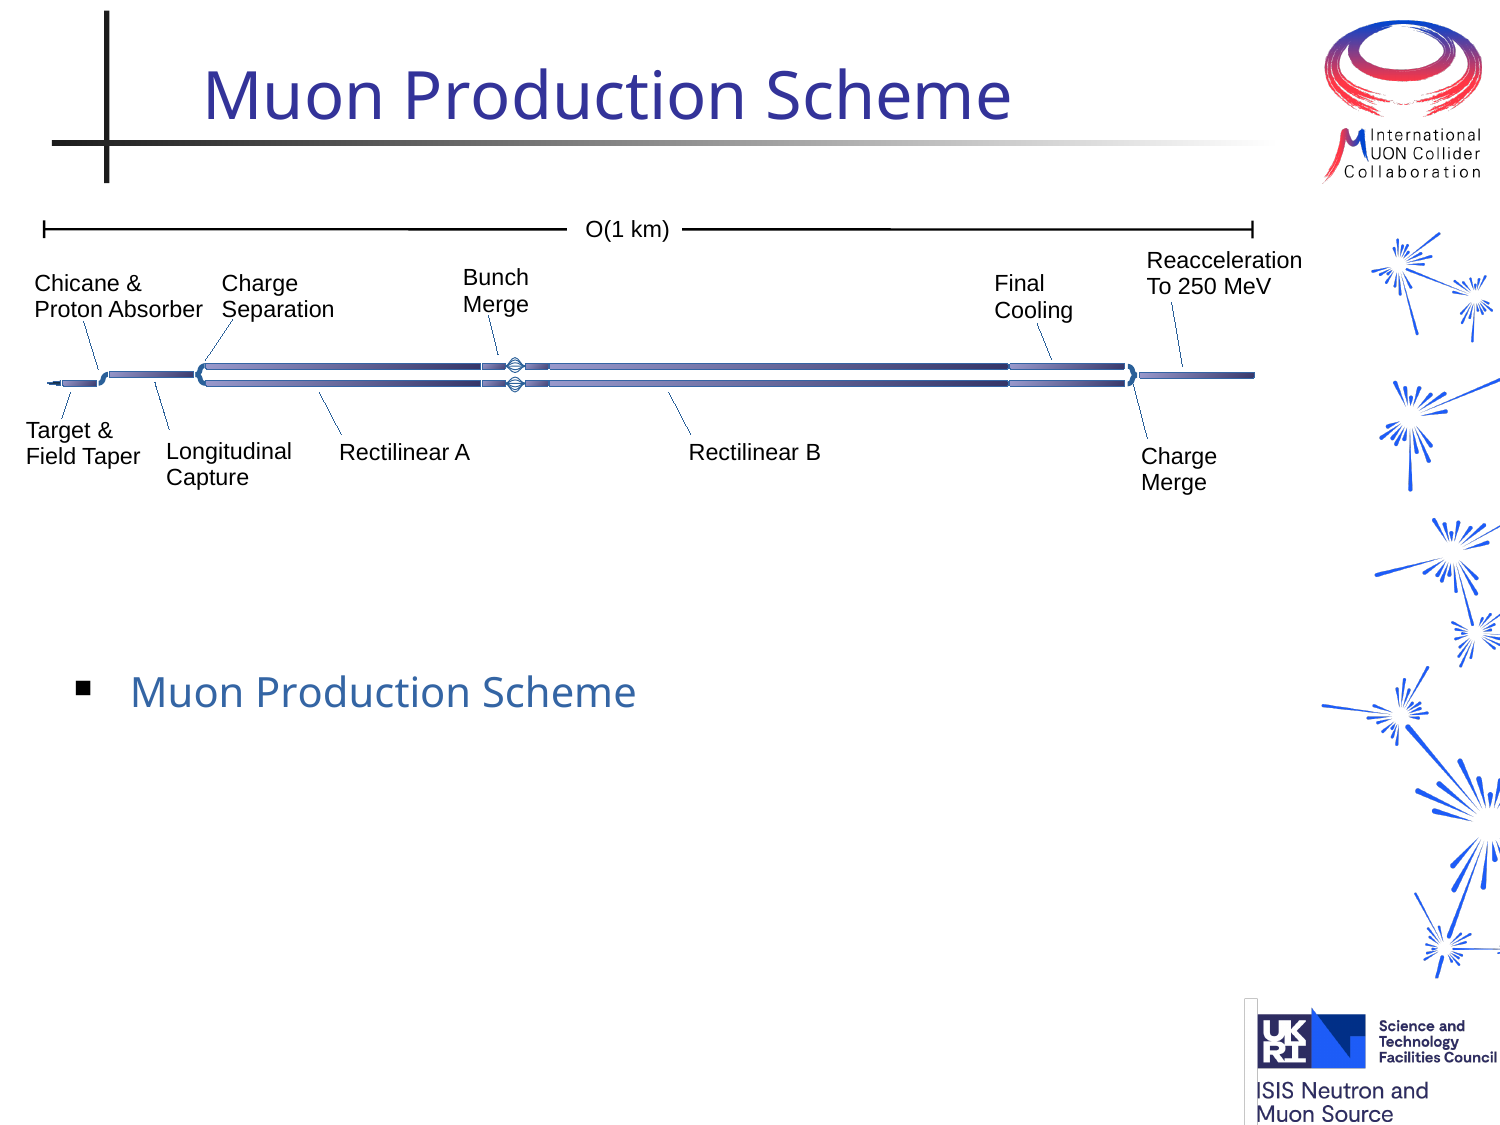

# Muon Production Scheme
Muon Production Scheme